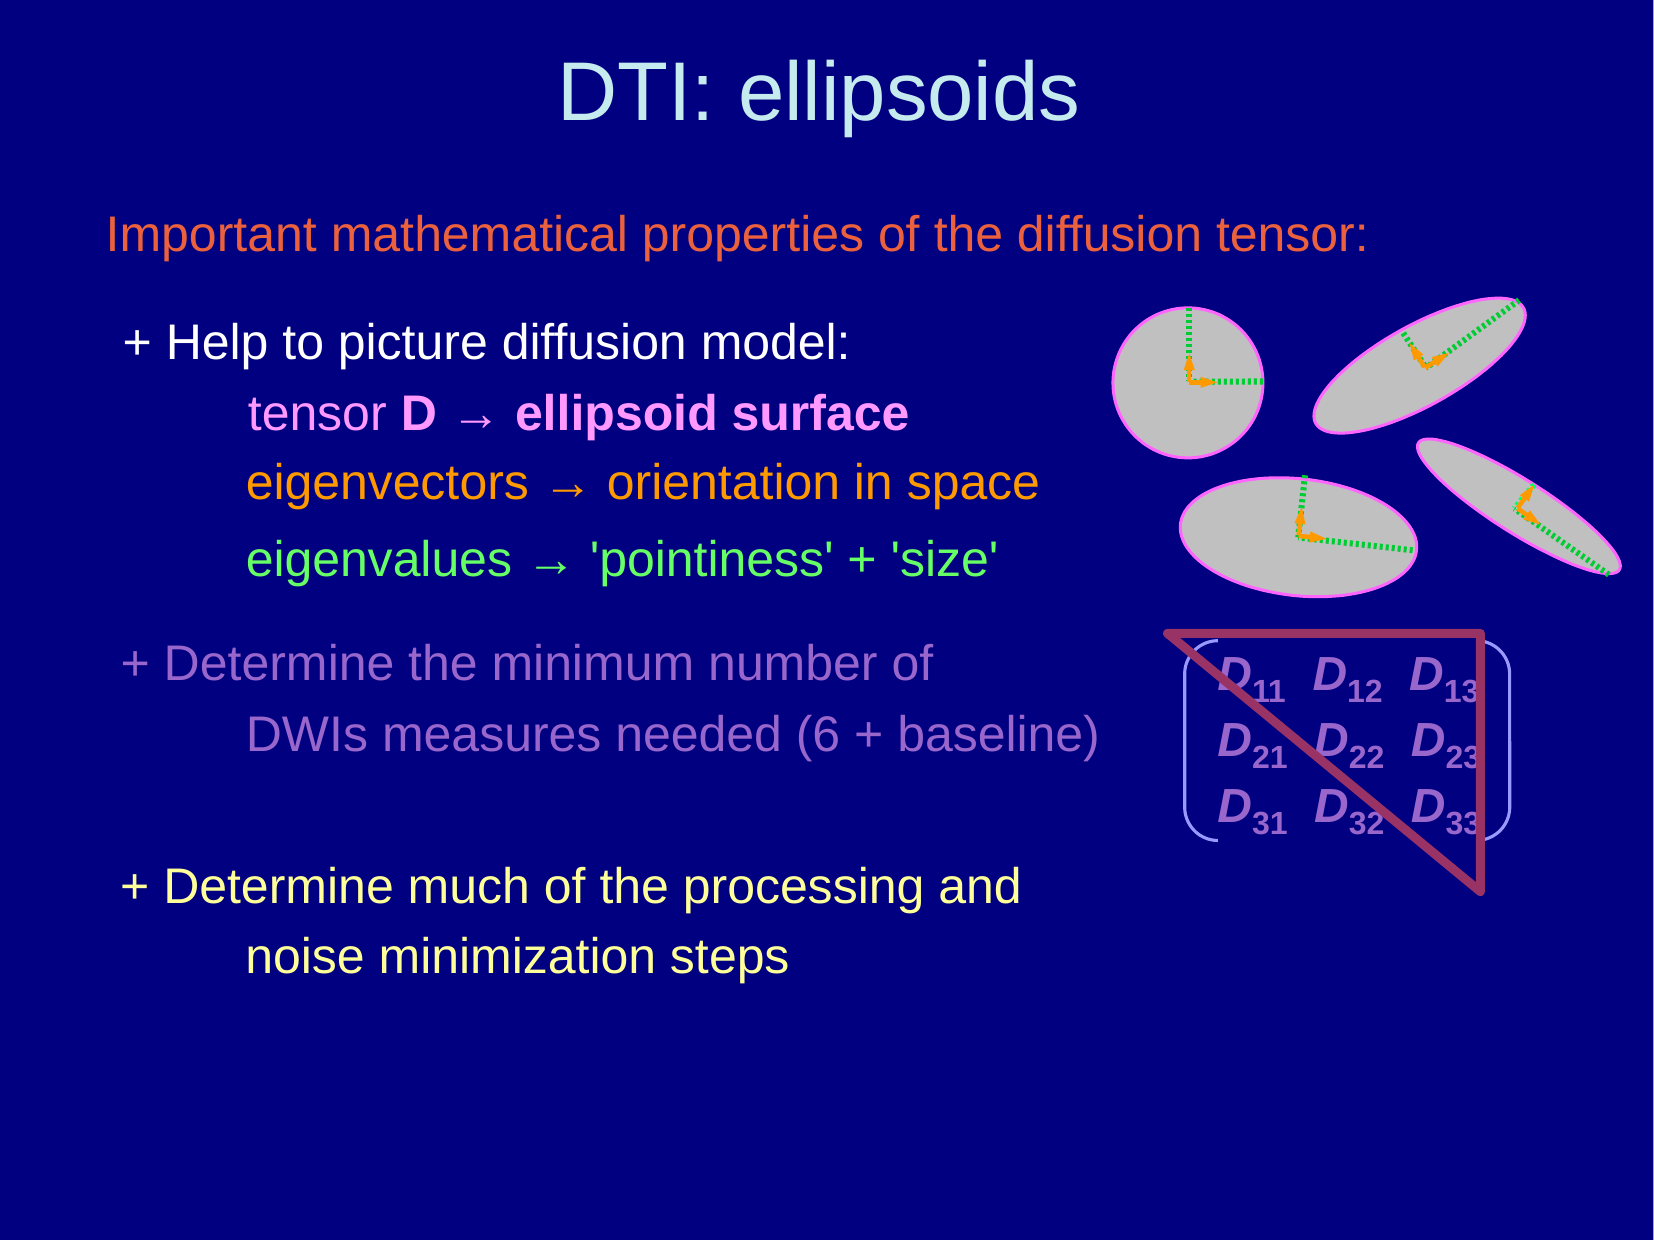

# DTI: ellipsoids
Important mathematical properties of the diffusion tensor:
+ Help to picture diffusion model:
	tensor D → ellipsoid surface
eigenvectors → orientation in space
eigenvalues → 'pointiness' + 'size'
+ Determine the minimum number of
	DWIs measures needed (6 + baseline)
D11 D12 D13
D21 D22 D23
D31 D32 D33
+ Determine much of the processing and
	noise minimization steps